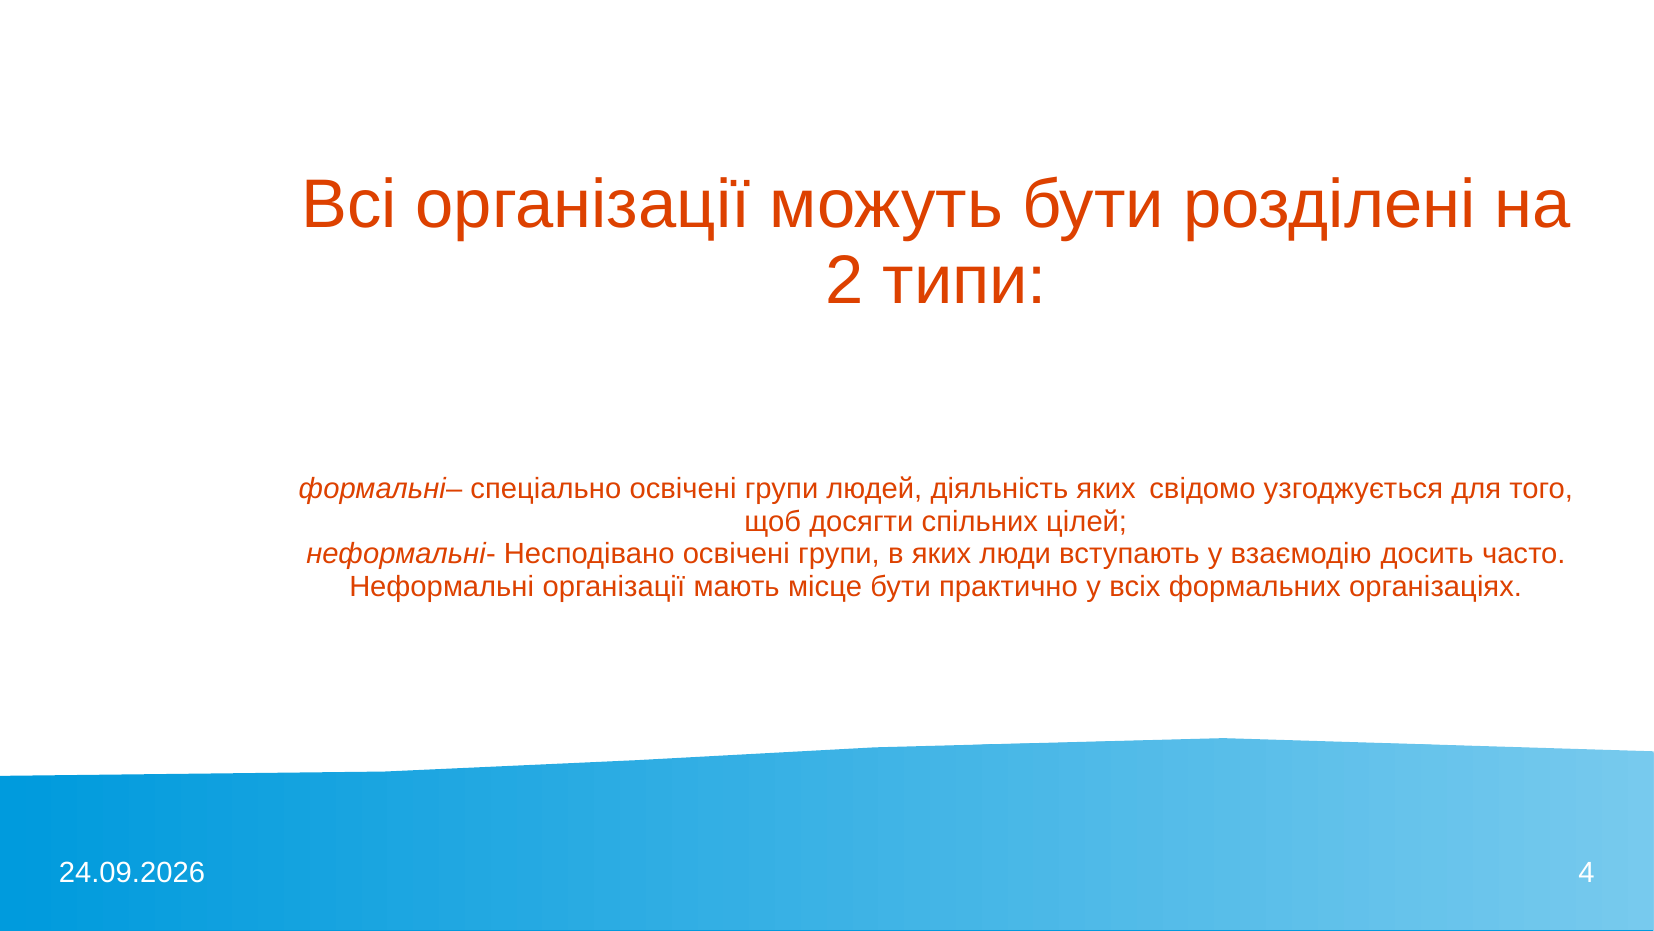

# Всі організації можуть бути розділені на 2 типи: формальні– спеціально освічені групи людей, діяльність яких свідомо узгоджується для того, щоб досягти спільних цілей; неформальні- Несподівано освічені групи, в яких люди вступають у взаємодію досить часто. Неформальні організації мають місце бути практично у всіх формальних організаціях.